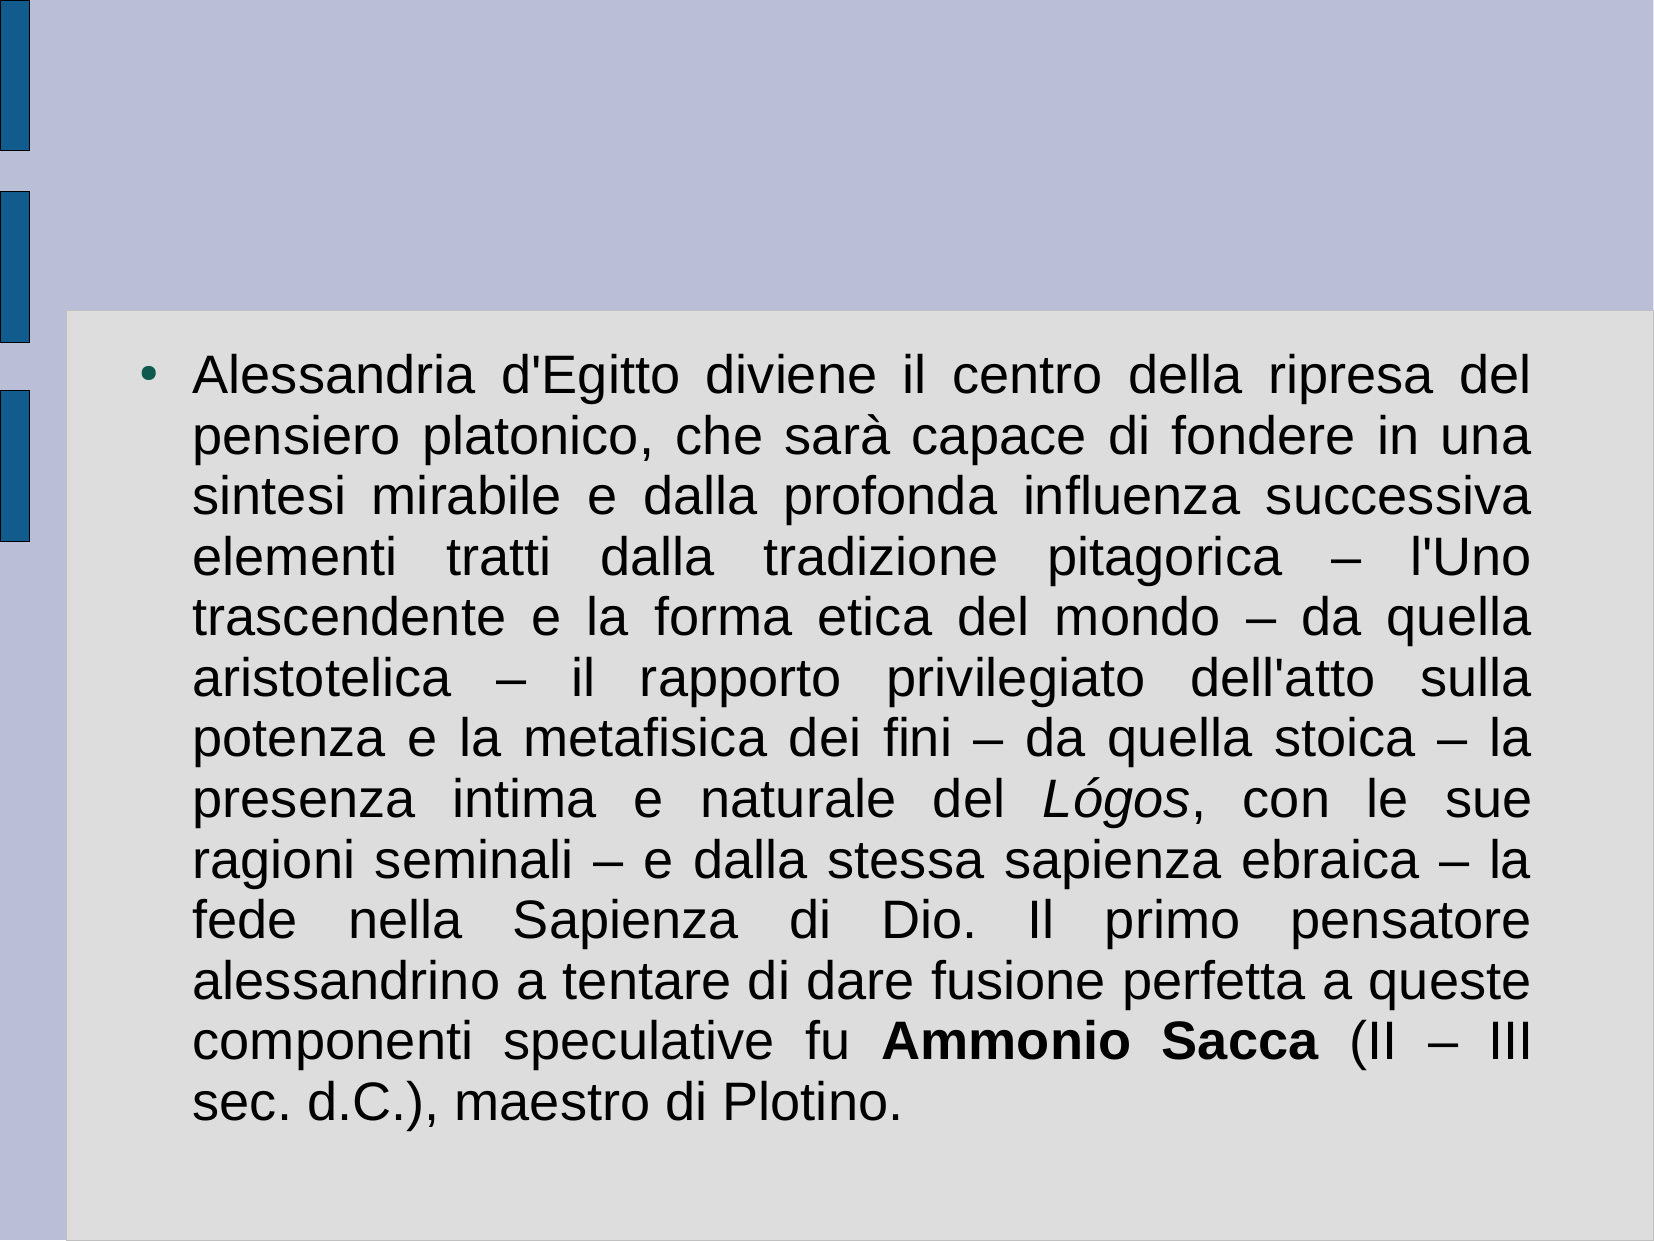

#
Alessandria d'Egitto diviene il centro della ripresa del pensiero platonico, che sarà capace di fondere in una sintesi mirabile e dalla profonda influenza successiva elementi tratti dalla tradizione pitagorica – l'Uno trascendente e la forma etica del mondo – da quella aristotelica – il rapporto privilegiato dell'atto sulla potenza e la metafisica dei fini – da quella stoica – la presenza intima e naturale del Lógos, con le sue ragioni seminali – e dalla stessa sapienza ebraica – la fede nella Sapienza di Dio. Il primo pensatore alessandrino a tentare di dare fusione perfetta a queste componenti speculative fu Ammonio Sacca (II – III sec. d.C.), maestro di Plotino.